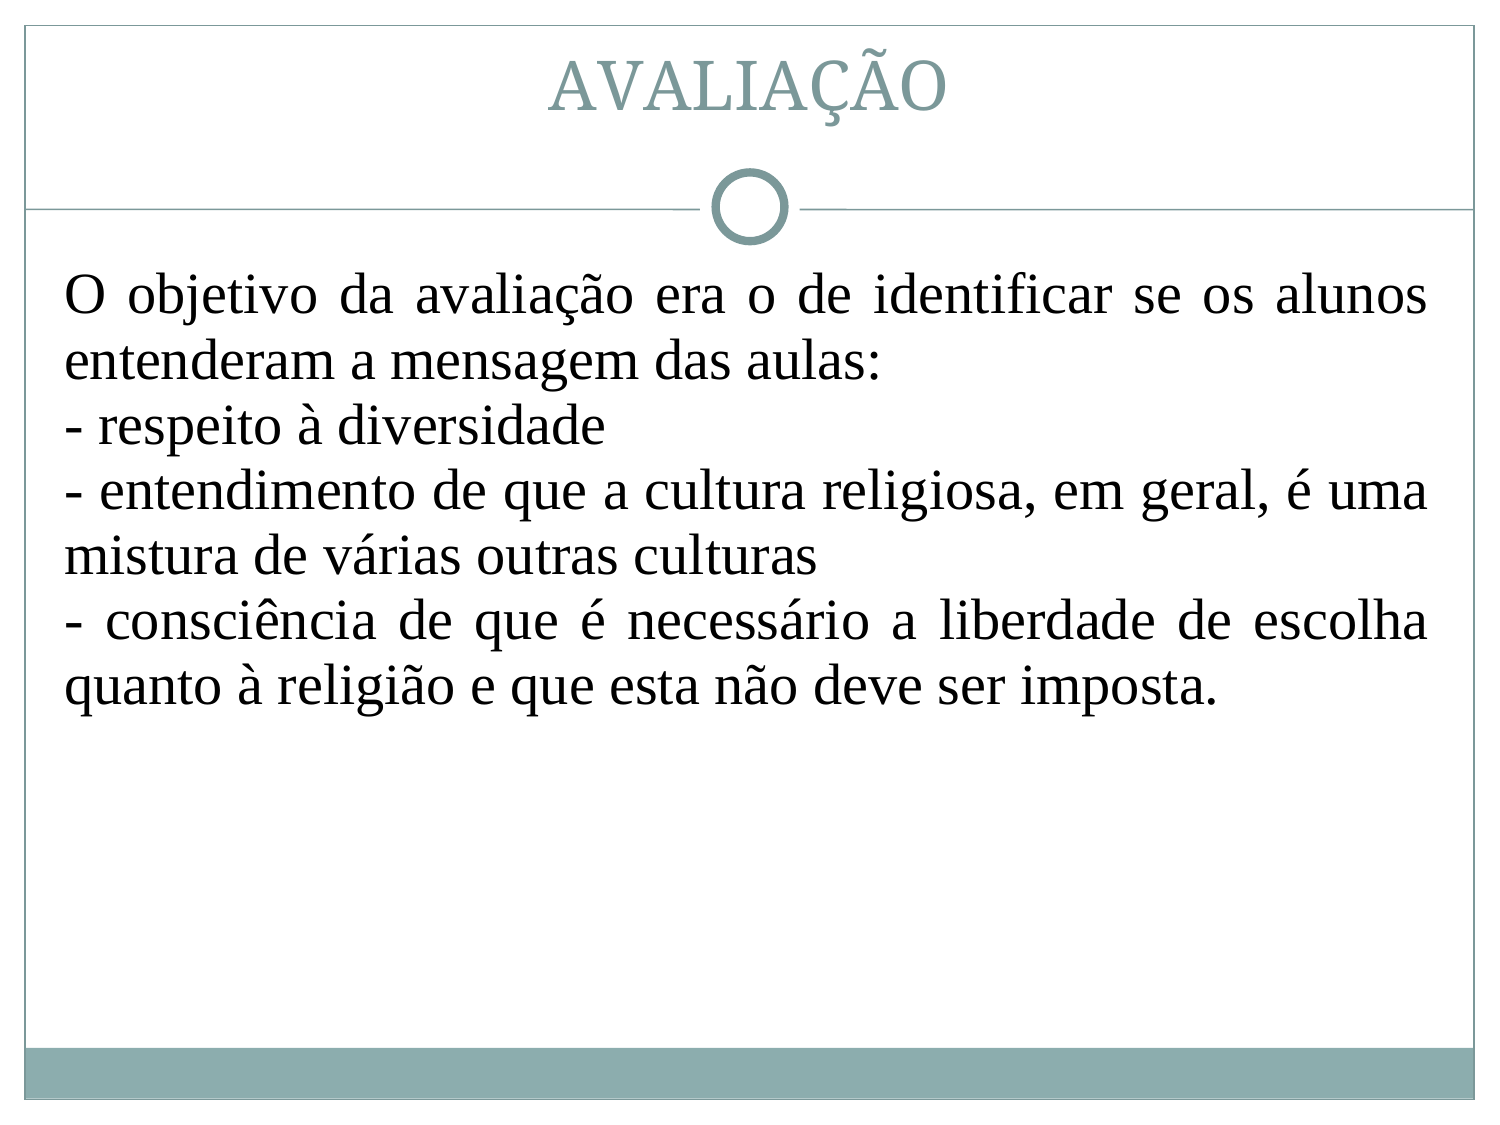

AVALIAÇÃO
O objetivo da avaliação era o de identificar se os alunos entenderam a mensagem das aulas:
- respeito à diversidade
- entendimento de que a cultura religiosa, em geral, é uma mistura de várias outras culturas
- consciência de que é necessário a liberdade de escolha quanto à religião e que esta não deve ser imposta.